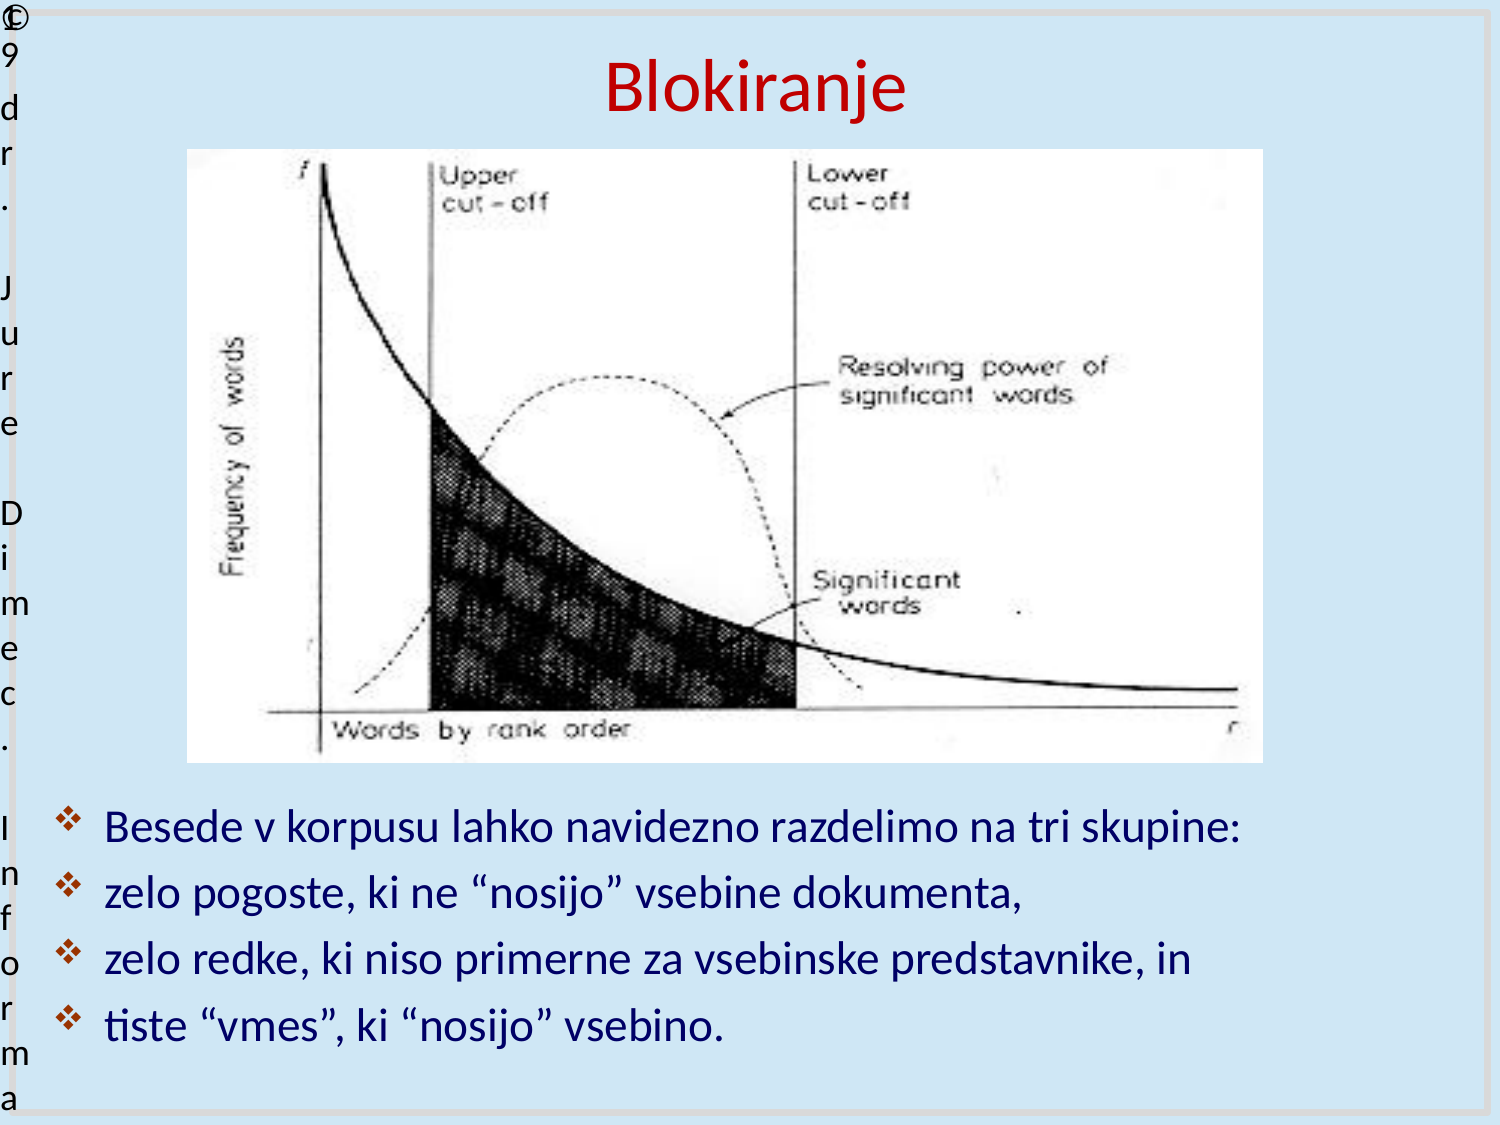

© dr. Jure Dimec. Informacijski viri na Internetu (2012 / 13). Avtomatsko indeksiranje 1.
# Blokiranje
Besede v korpusu lahko navidezno razdelimo na tri skupine:
zelo pogoste, ki ne “nosijo” vsebine dokumenta,
zelo redke, ki niso primerne za vsebinske predstavnike, in
tiste “vmes”, ki “nosijo” vsebino.